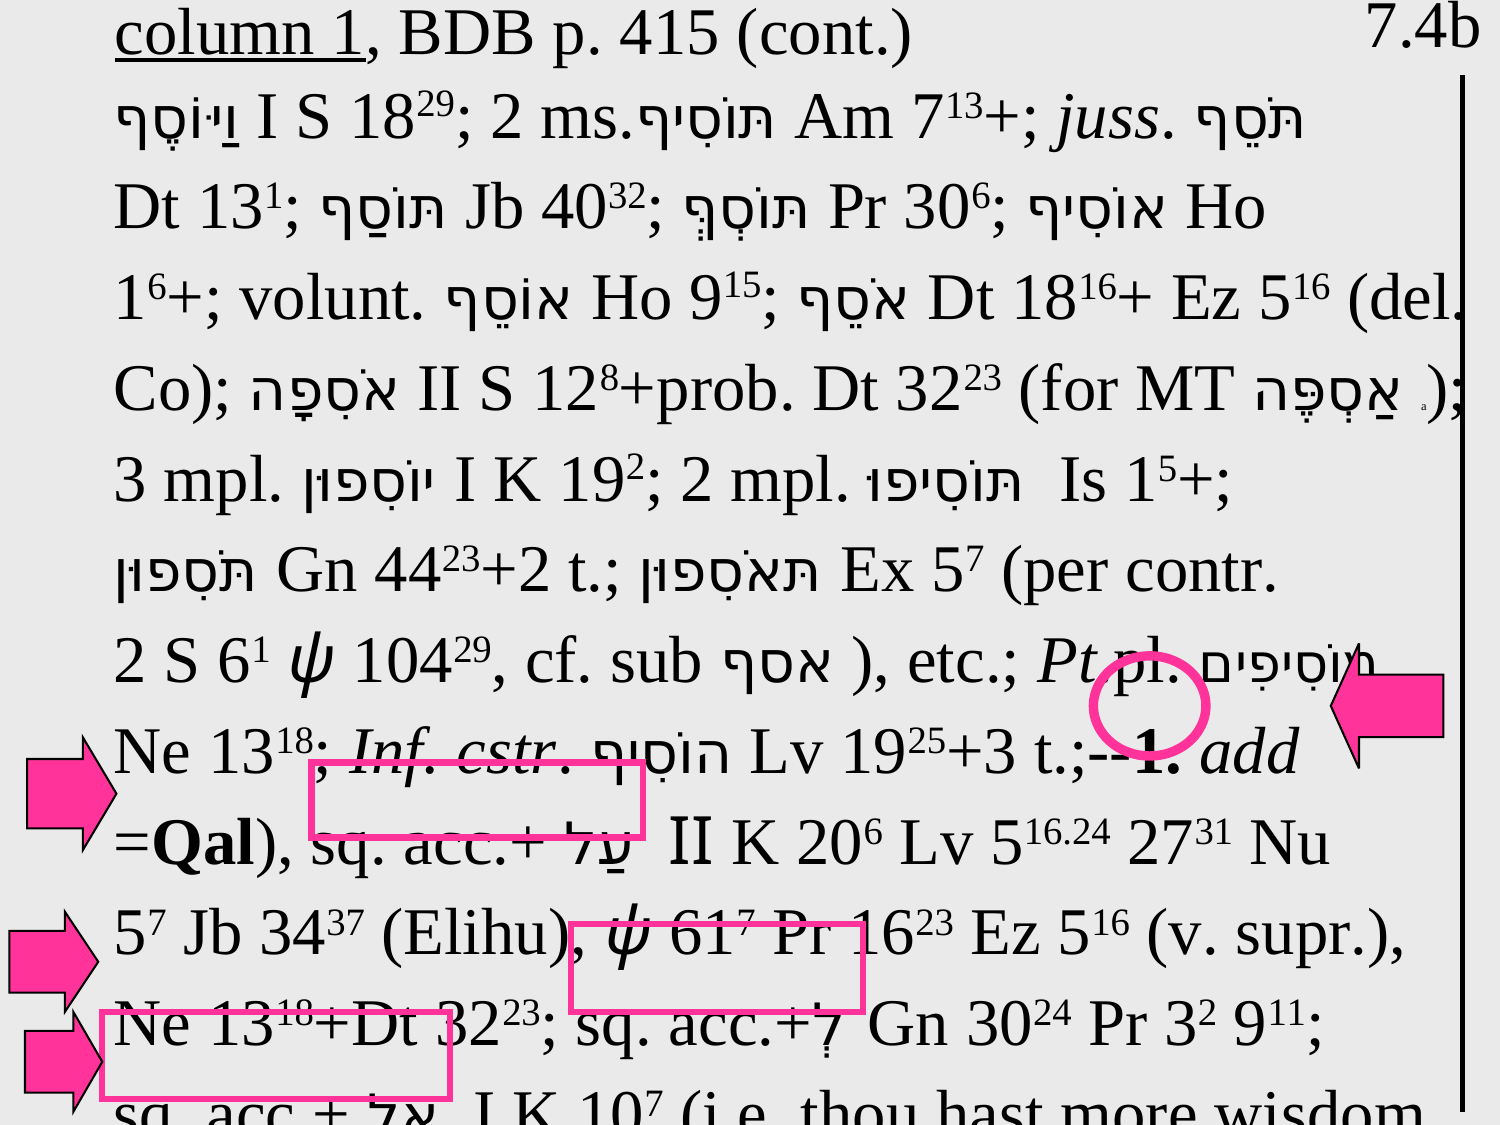

7.4b
column 1, BDB p. 415 (cont.)
וַיּוֹסֶף I S 1829; 2 ms.תּוֹסִיף Am 713+; juss. תֹּסֵף
Dt 131; תּוֹסַף Jb 4032; תּוֹסְףְּ Pr 306; אוֹסִיף Ho
16+; volunt. אוֹסֵף Ho 915; אֹסֵף Dt 1816+ Ez 516 (del.
Co); אֹסִפָה II S 128+prob. Dt 3223 (for MT אַסְפֶּה a);
3 mpl. יוֹסִפוּן I K 192; 2 mpl. תּוֹסִיפוּ Is 15+;
תֹּסִפוּן Gn 4423+2 t.; תּאֹסִפוּן Ex 57 (per contr.
2 S 61 ψ 10429, cf. sub אסף ), etc.; Pt.pl. מוֹסִיפִים
Ne 1318; Inf. cstr. הוֹסִיף Lv 1925+3 t.;--1. add
=Qal), sq. acc.+ עַל  II K 206 Lv 516.24 2731 Nu
57 Jb 3437 (Elihu), ψ 617 Pr 1623 Ez 516 (v. supr.),
Ne 1318+Dt 3223; sq. acc.+לְ Gn 3024 Pr 32 911;
sq. acc.+ אֶל  I K 107 (i.e. thou hast more wisdom